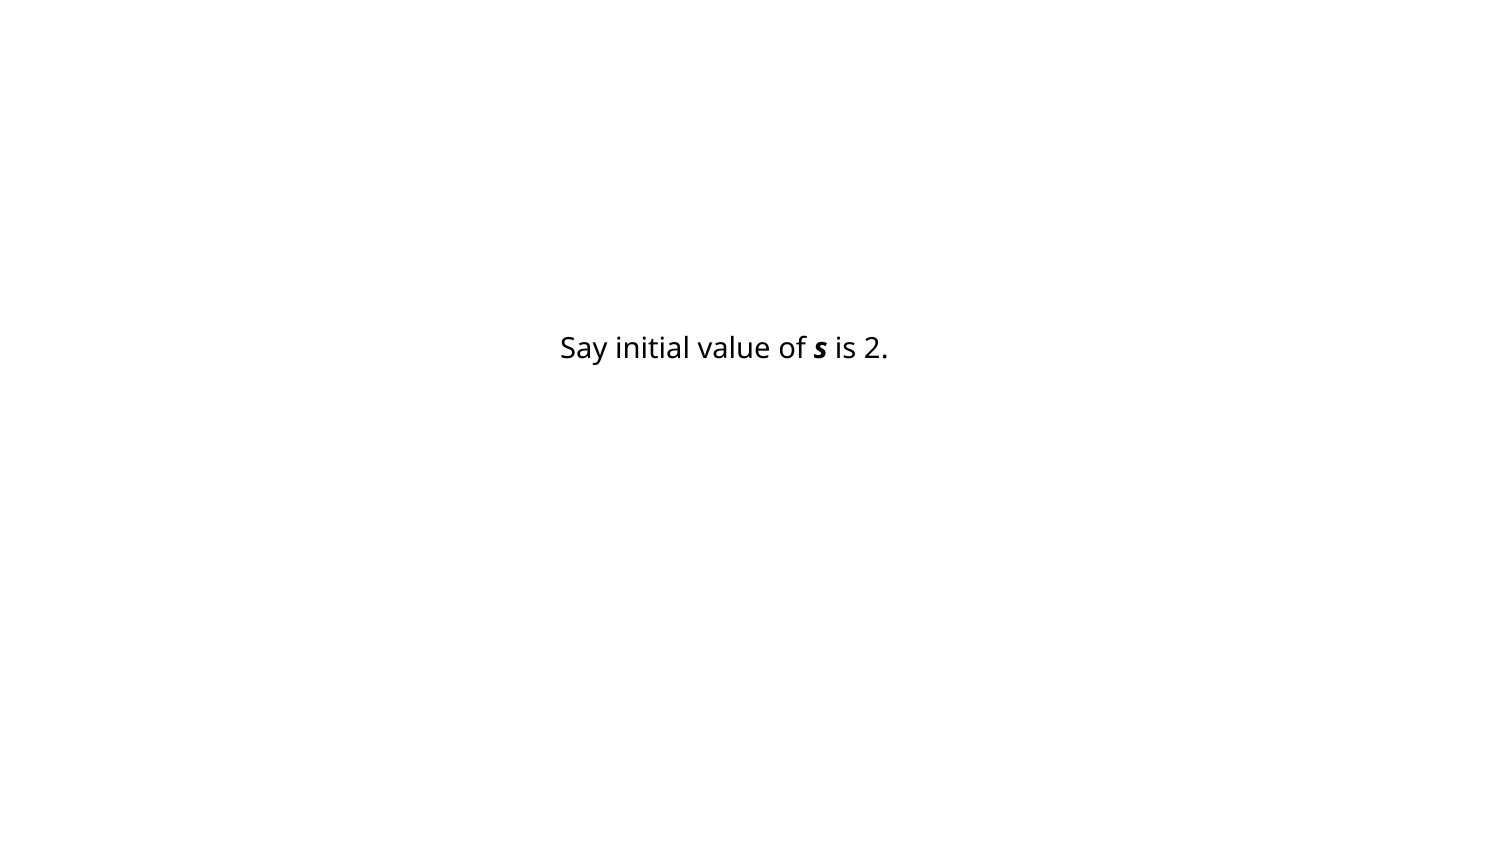

Say initial value of s is 2.